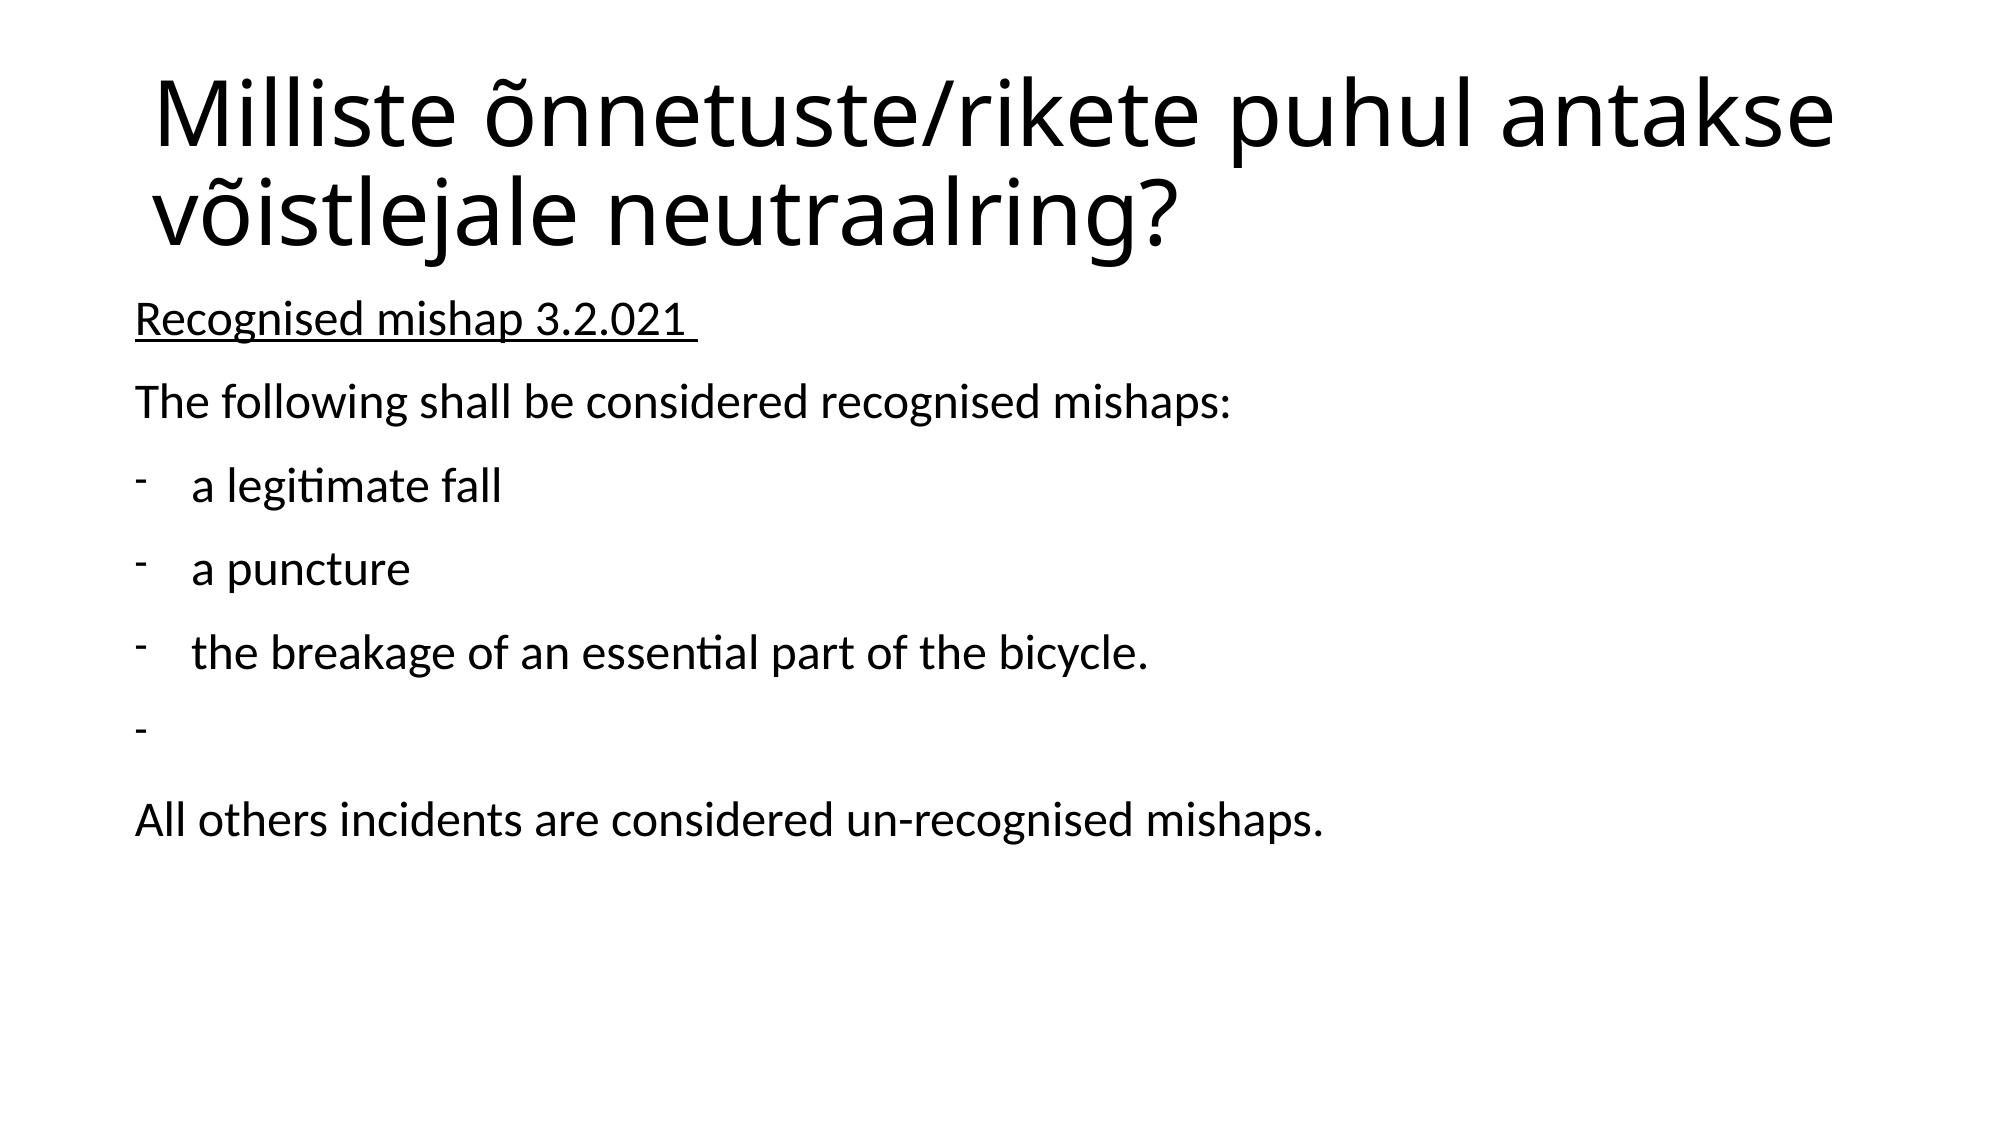

# Milliste õnnetuste/rikete puhul antakse võistlejale neutraalring?
Recognised mishap 3.2.021
The following shall be considered recognised mishaps:
a legitimate fall
a puncture
the breakage of an essential part of the bicycle.
All others incidents are considered un-recognised mishaps.